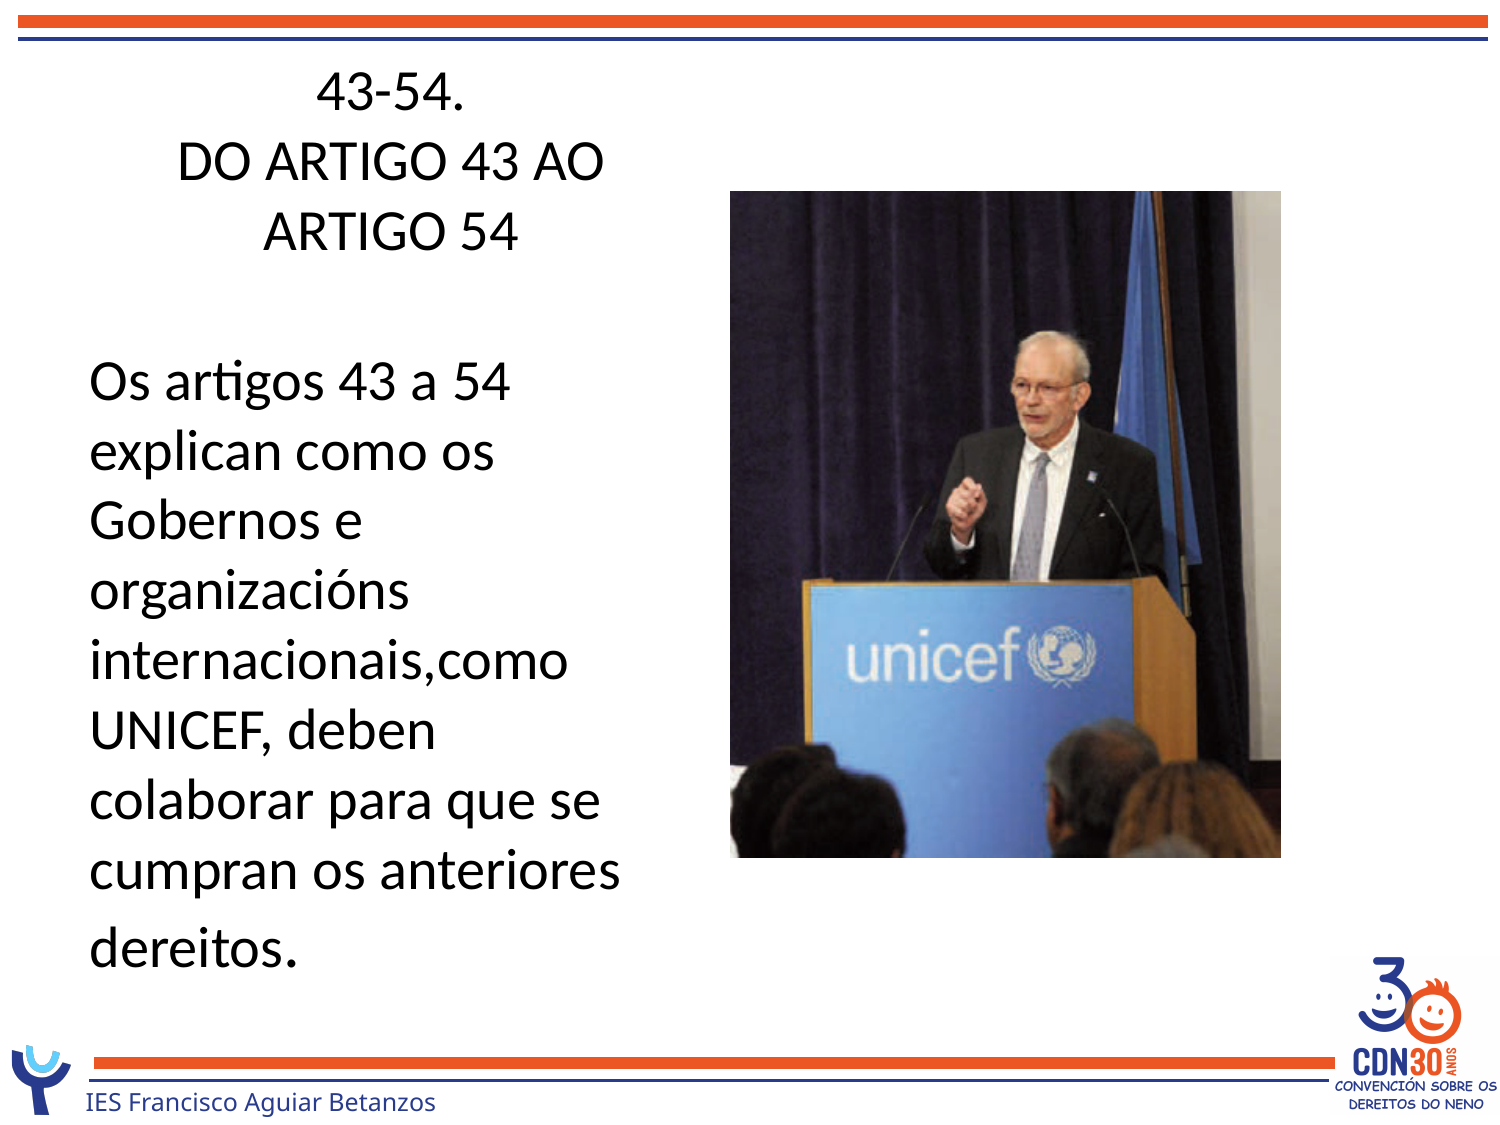

# 43-54. DO ARTIGO 43 AO ARTIGO 54
Os artigos 43 a 54 explican como os Gobernos e organizacións internacionais,como UNICEF, deben colaborar para que se cumpran os anteriores dereitos.